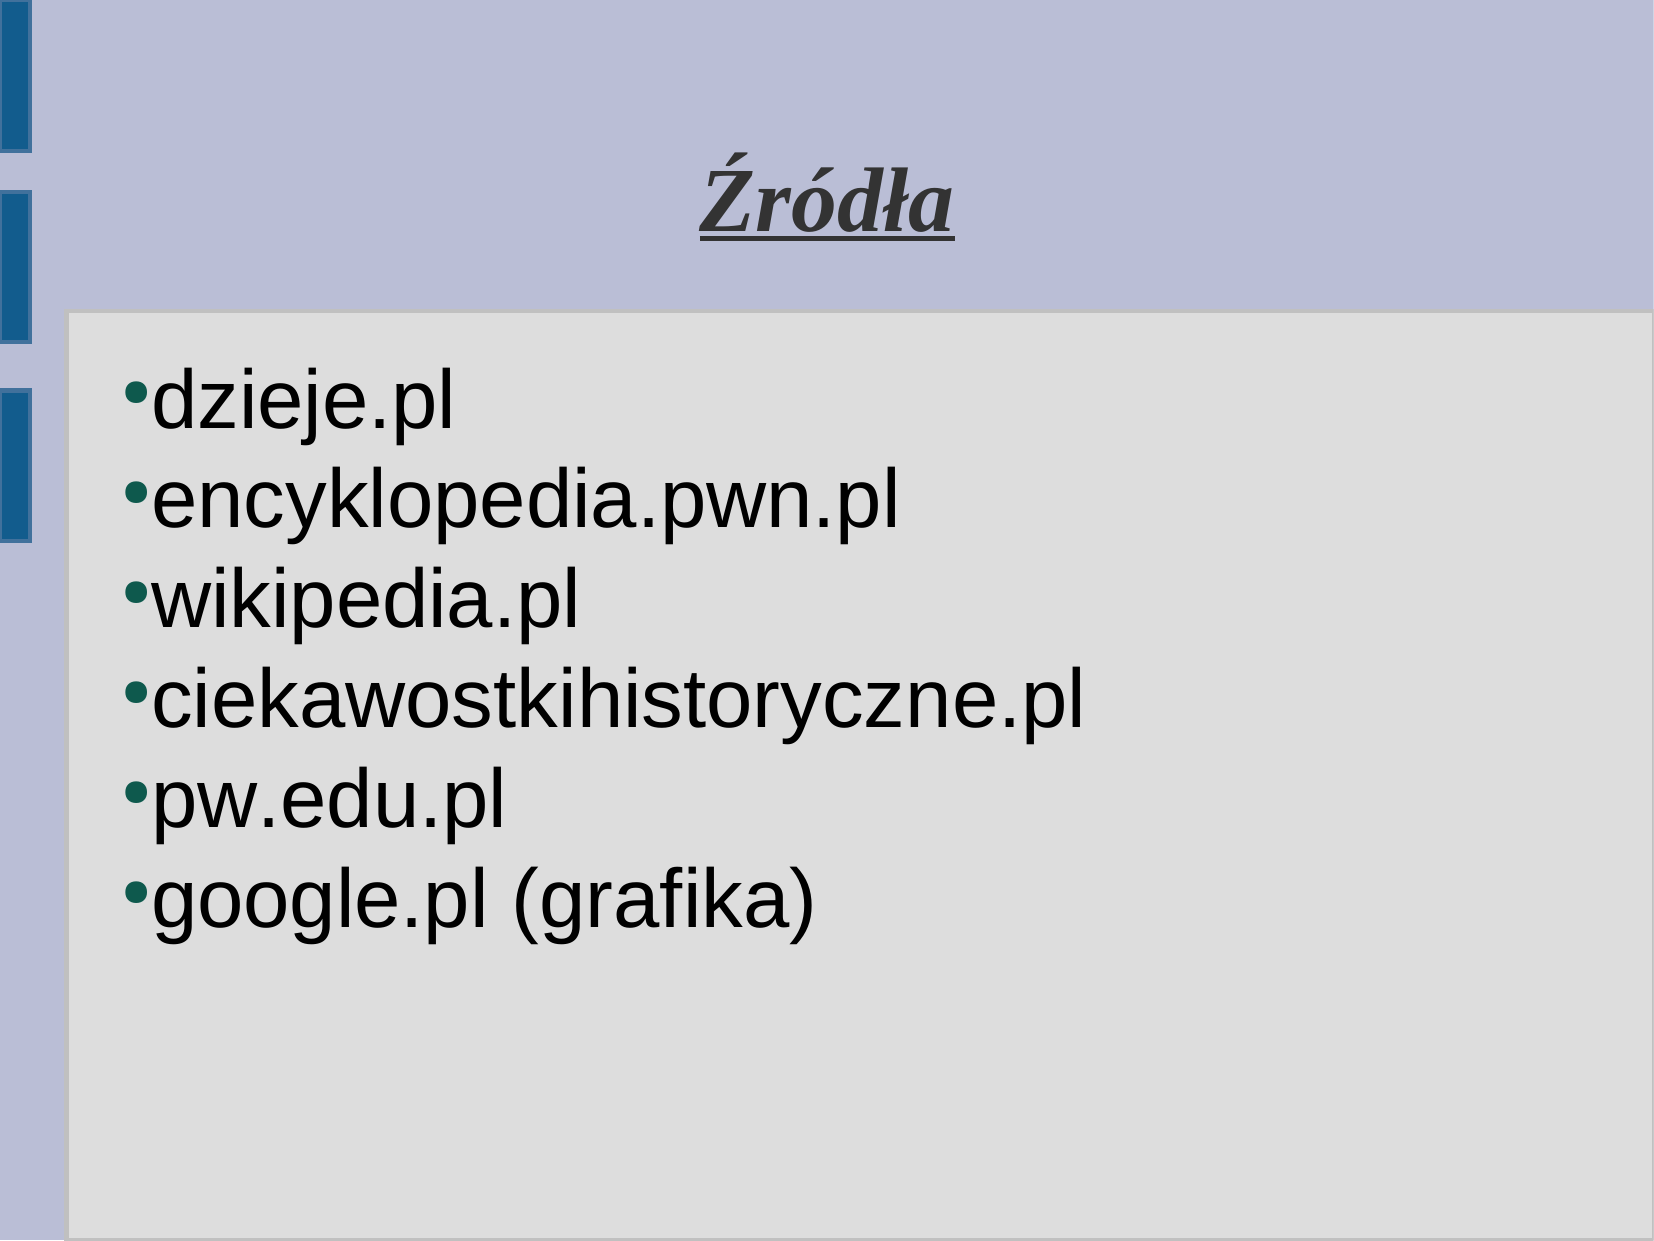

# Źródła
dzieje.pl
encyklopedia.pwn.pl
wikipedia.pl
ciekawostkihistoryczne.pl
pw.edu.pl
google.pl (grafika)